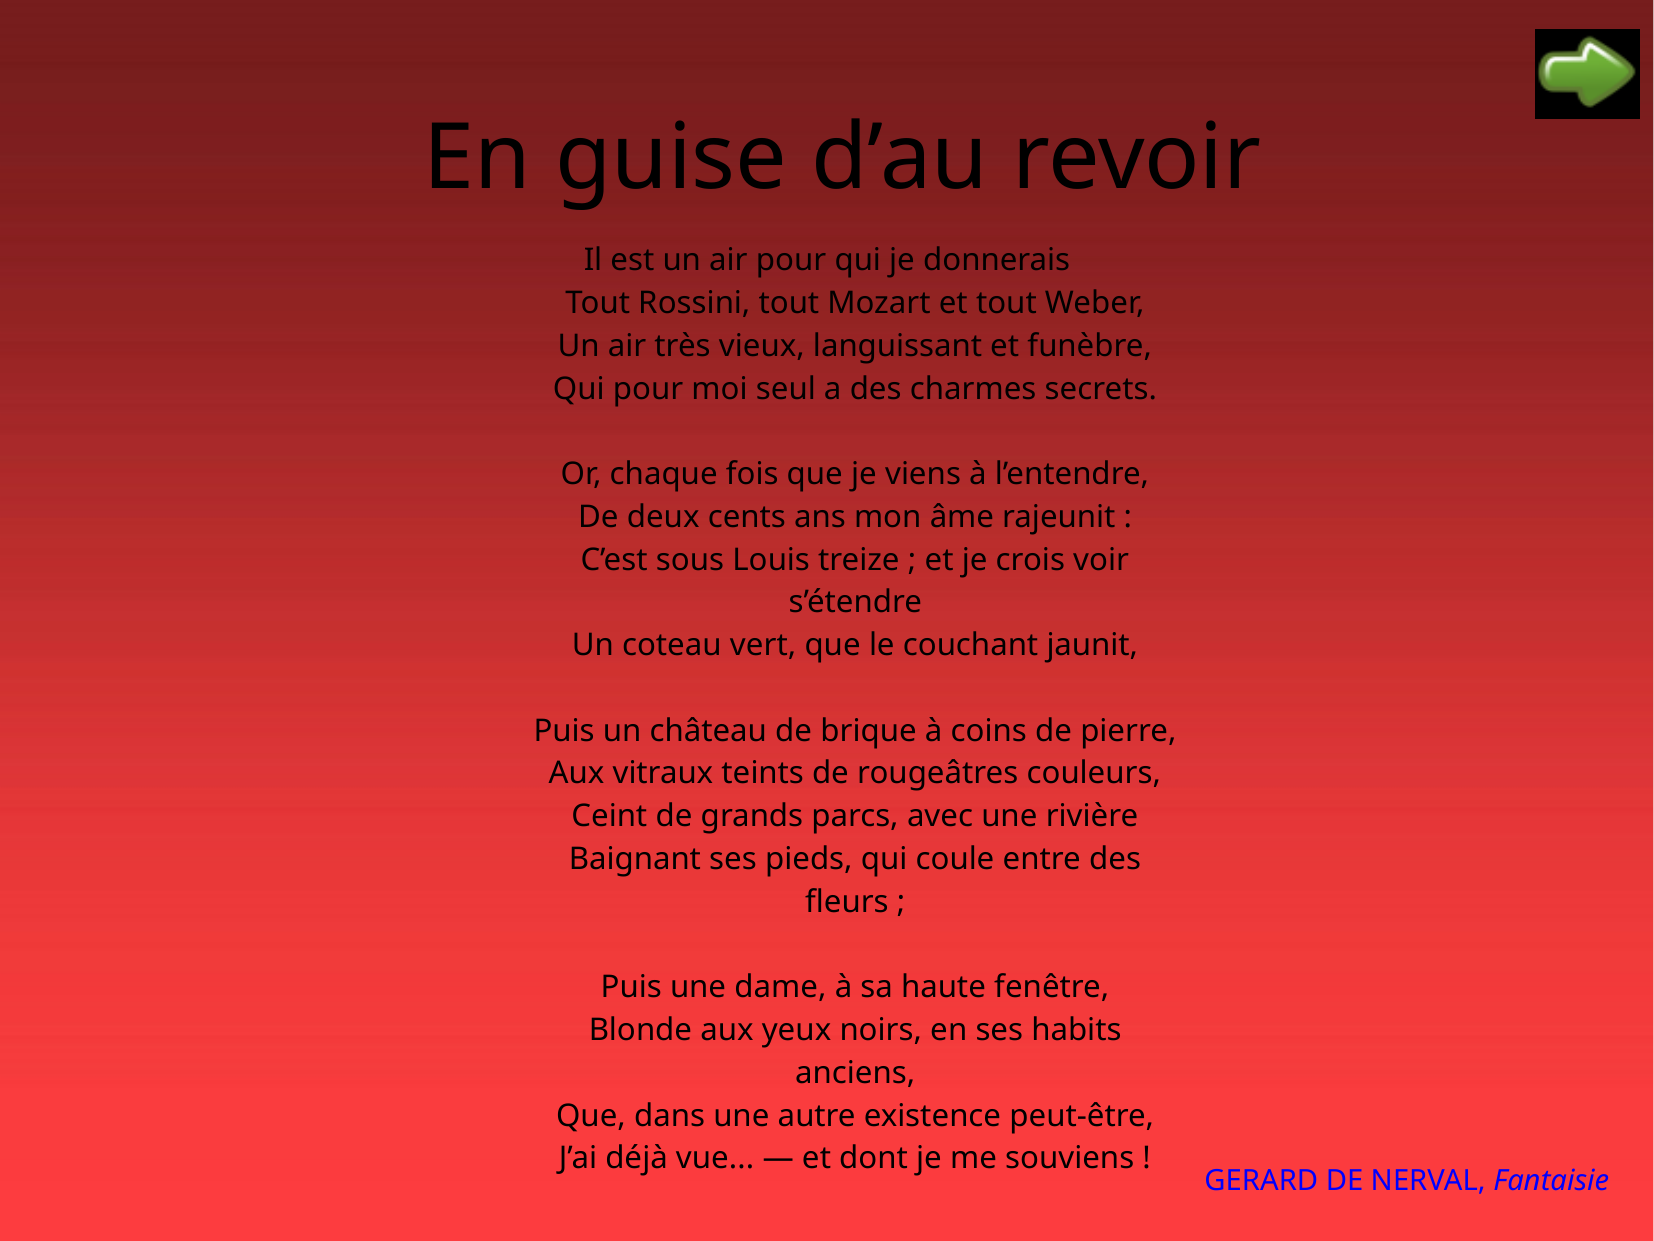

# En guise d’au revoir
Il est un air pour qui je donnerais
Tout Rossini, tout Mozart et tout Weber,
Un air très vieux, languissant et funèbre,
Qui pour moi seul a des charmes secrets.
 
Or, chaque fois que je viens à l’entendre,
De deux cents ans mon âme rajeunit :
C’est sous Louis treize ; et je crois voir s’étendre
Un coteau vert, que le couchant jaunit,
 
Puis un château de brique à coins de pierre,
Aux vitraux teints de rougeâtres couleurs,
Ceint de grands parcs, avec une rivière
Baignant ses pieds, qui coule entre des fleurs ;
 
Puis une dame, à sa haute fenêtre,
Blonde aux yeux noirs, en ses habits anciens,
Que, dans une autre existence peut-être,
J’ai déjà vue... — et dont je me souviens !
GERARD DE NERVAL, Fantaisie